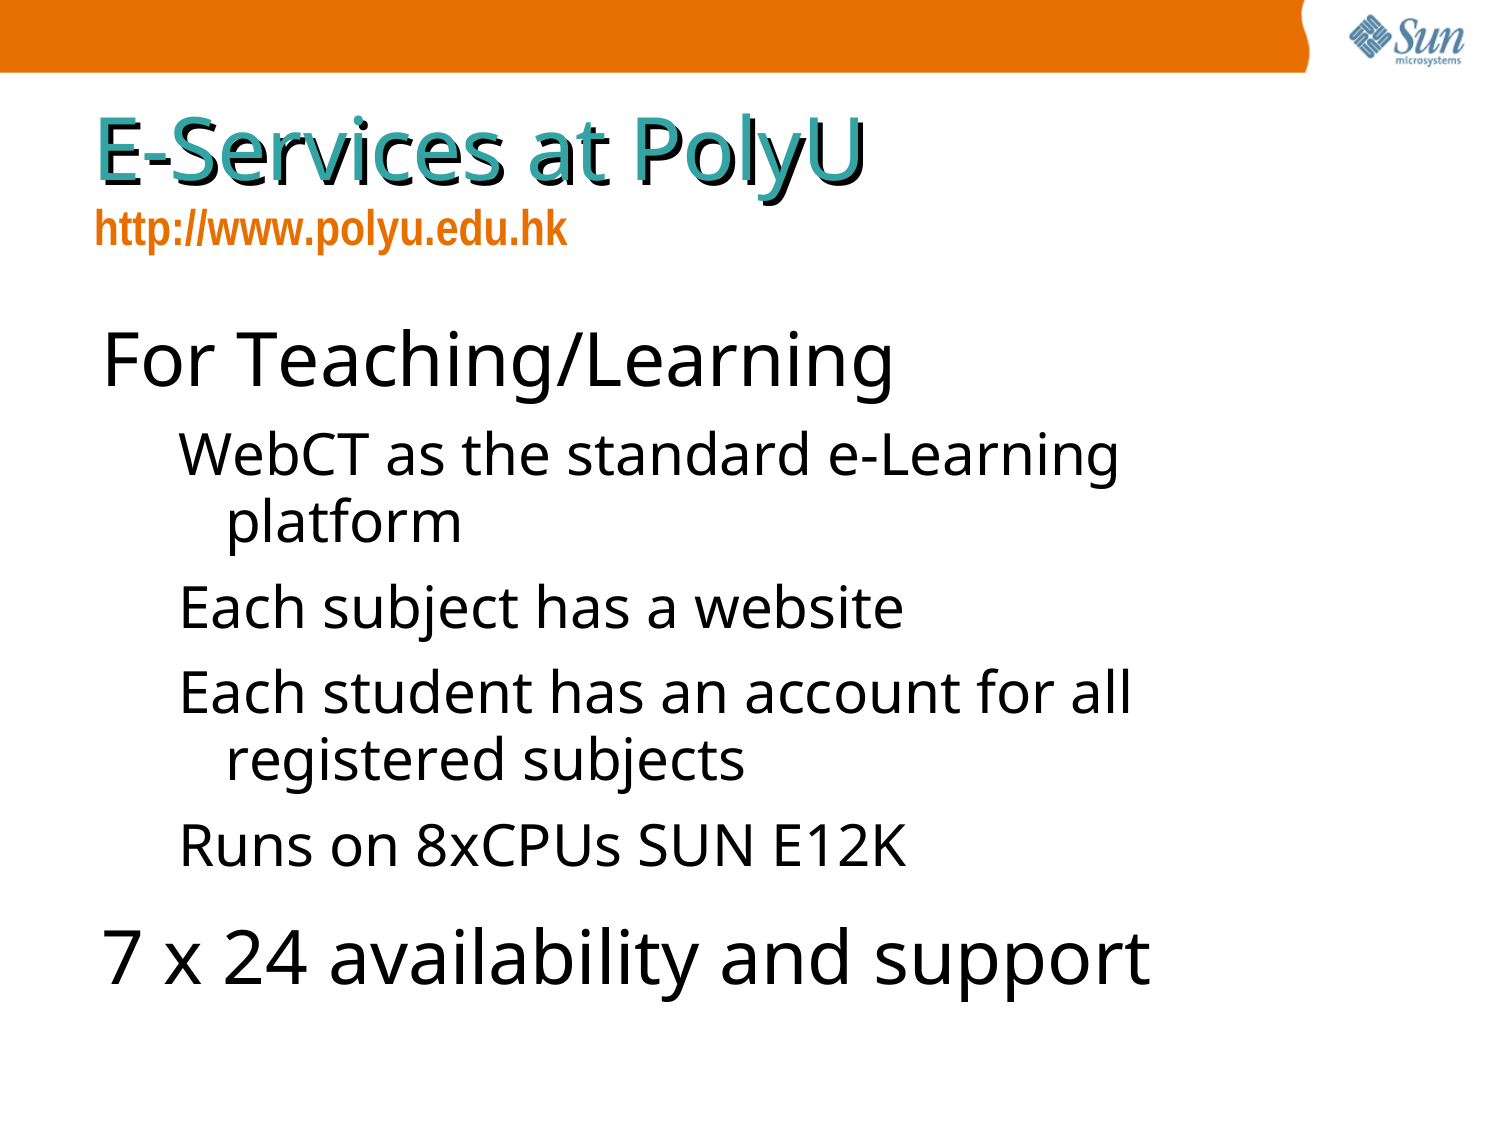

# E-Services at PolyU
http://www.polyu.edu.hk
For Teaching/Learning
WebCT as the standard e-Learning platform
Each subject has a website
Each student has an account for all registered subjects
Runs on 8xCPUs SUN E12K
7 x 24 availability and support